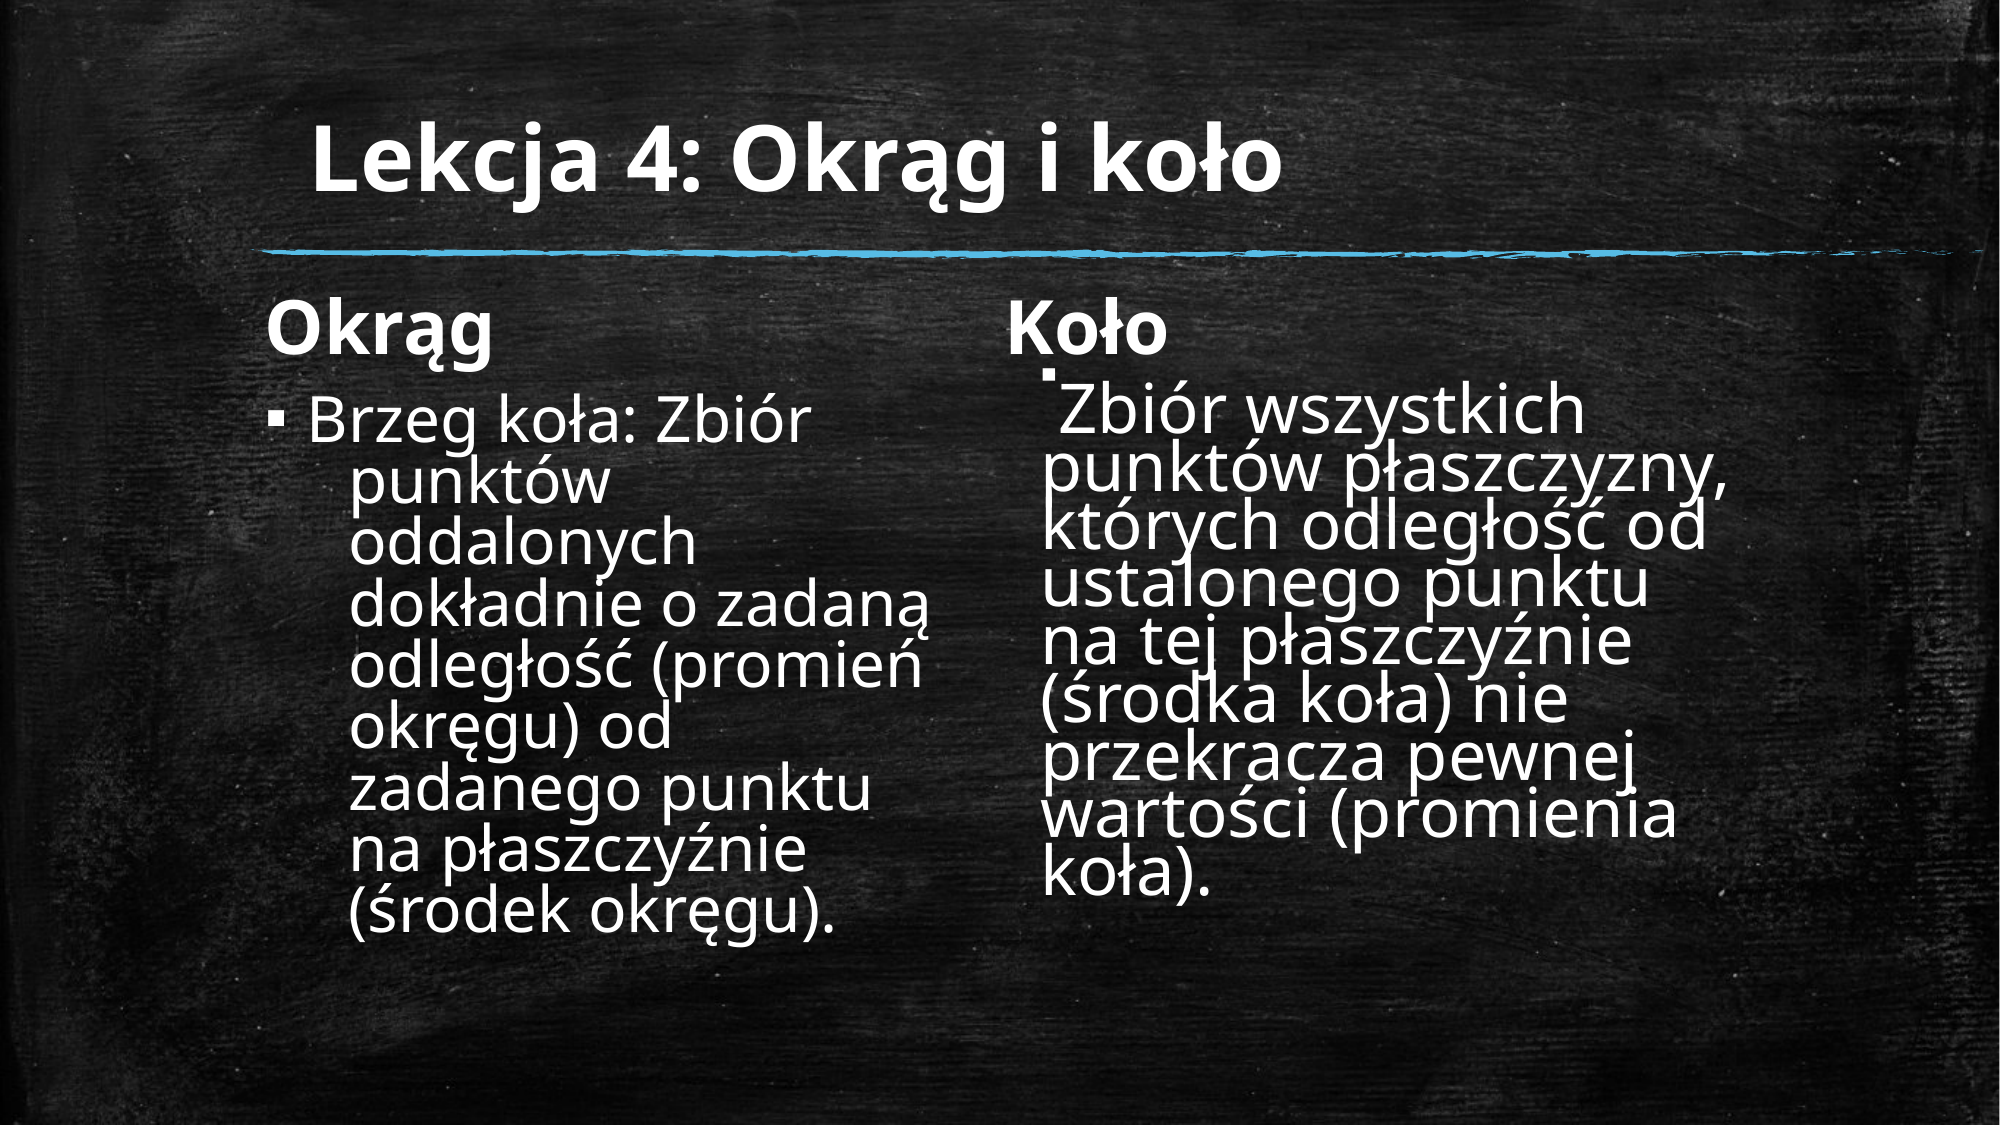

# Lekcja 4: Okrąg i koło
Koło
Okrąg
 Zbiór wszystkich punktów płaszczyzny, których odległość od ustalonego punktu na tej płaszczyźnie (środka koła) nie przekracza pewnej wartości (promienia koła).
Brzeg koła: Zbiór punktów oddalonych dokładnie o zadaną odległość (promień okręgu) od zadanego punktu na płaszczyźnie (środek okręgu).